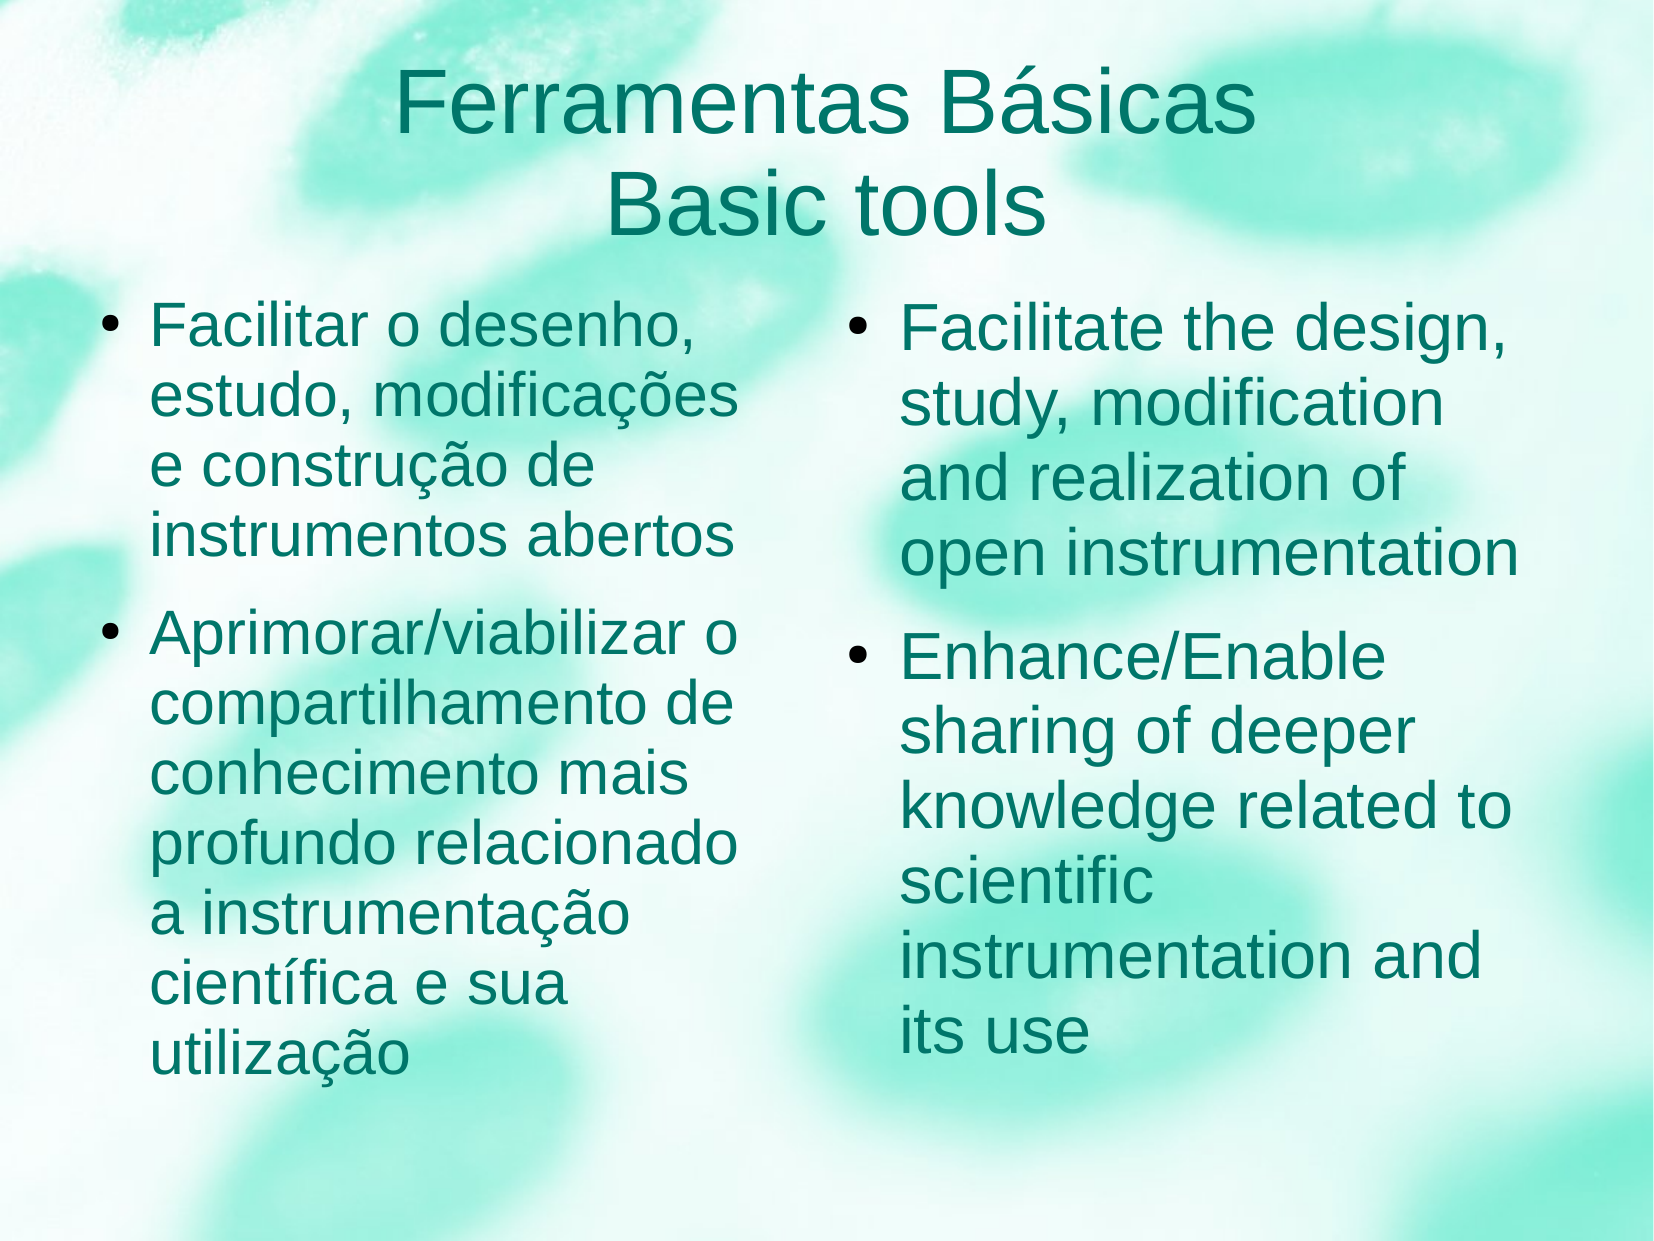

# Ferramentas Básicas Basic tools
Facilitar o desenho, estudo, modificações e construção de instrumentos abertos
Aprimorar/viabilizar o compartilhamento de conhecimento mais profundo relacionado a instrumentação científica e sua utilização
Facilitate the design, study, modification and realization of open instrumentation
Enhance/Enable sharing of deeper knowledge related to scientific instrumentation and its use